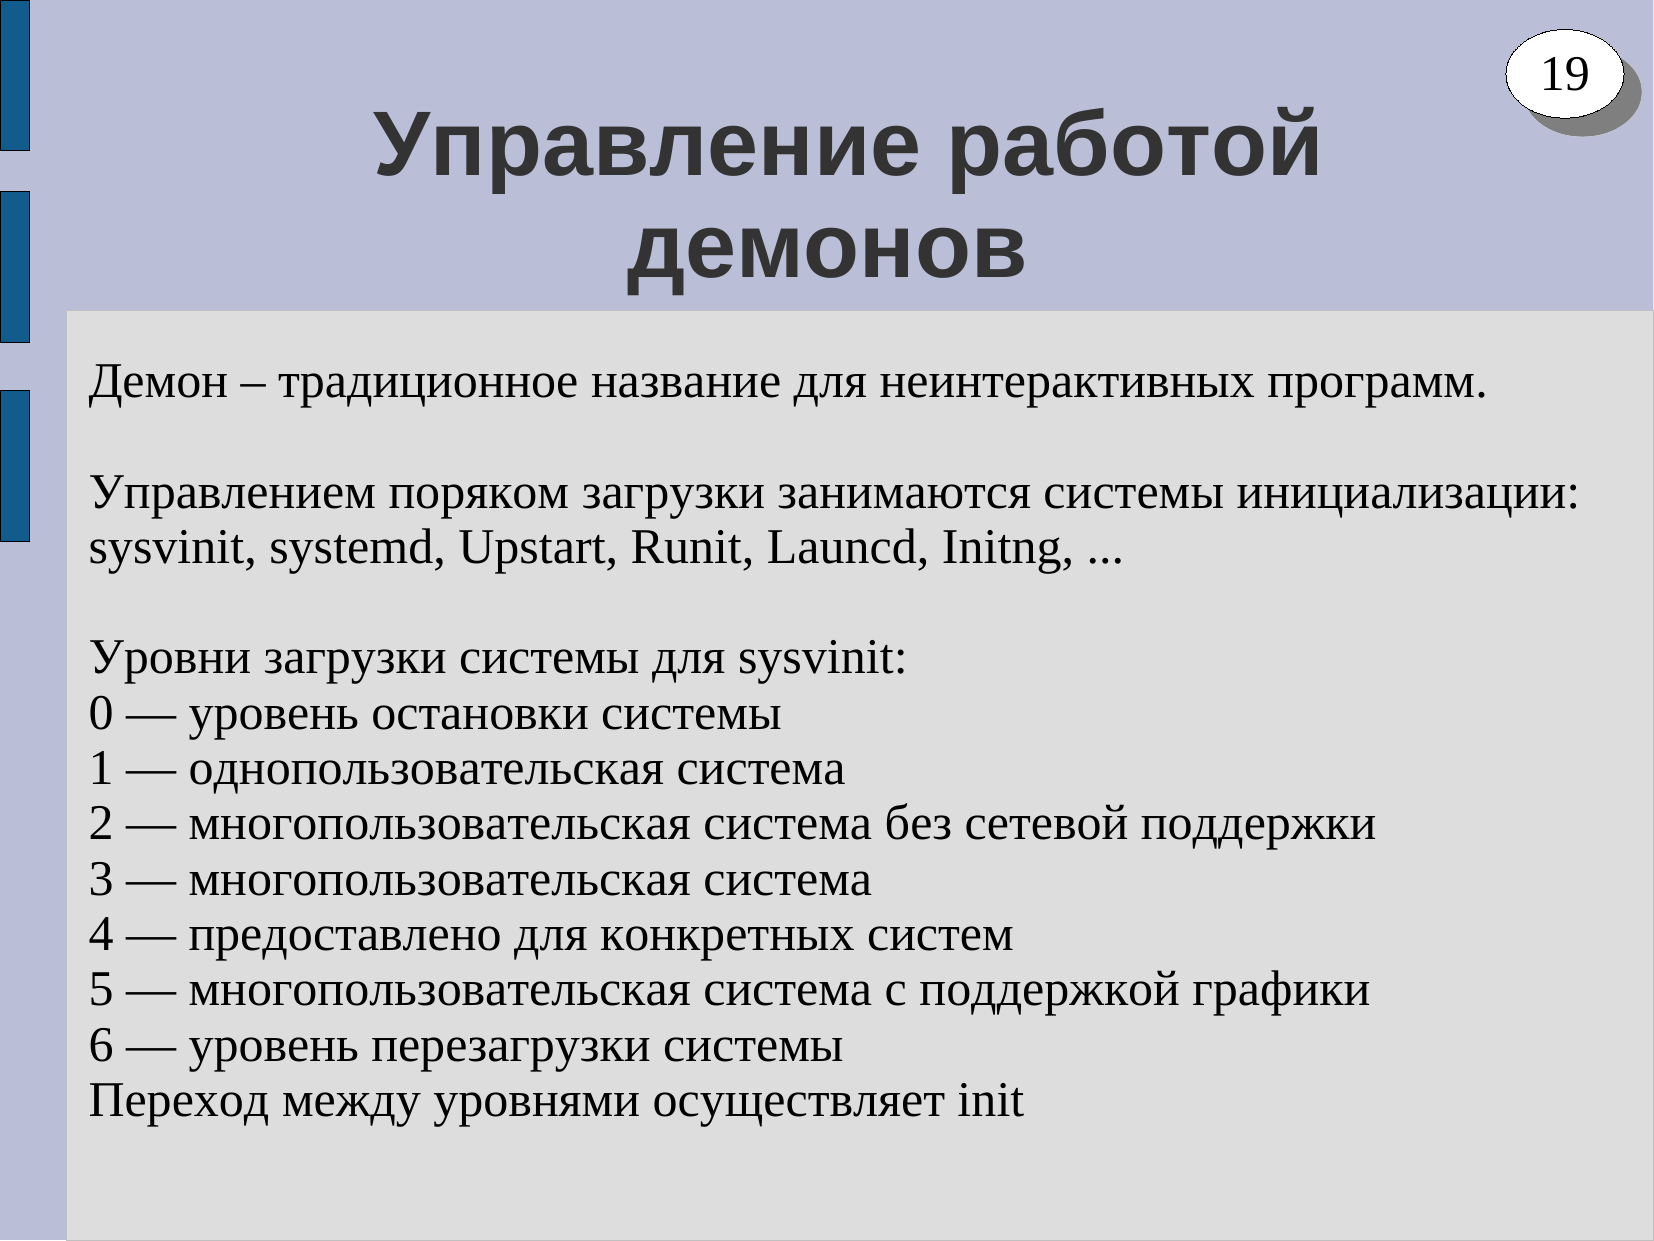

19
# Управление работой демонов
Демон – традиционное название для неинтерактивных программ.
Управлением поряком загрузки занимаются системы инициализации:
sysvinit, systemd, Upstart, Runit, Launcd, Initng, ...
Уровни загрузки системы для sysvinit:
0 — уровень остановки системы
1 — однопользовательская система
2 — многопользовательская система без сетевой поддержки
3 — многопользовательская система
4 — предоставлено для конкретных систем
5 — многопользовательская система с поддержкой графики
6 — уровень перезагрузки системы
Переход между уровнями осуществляет init